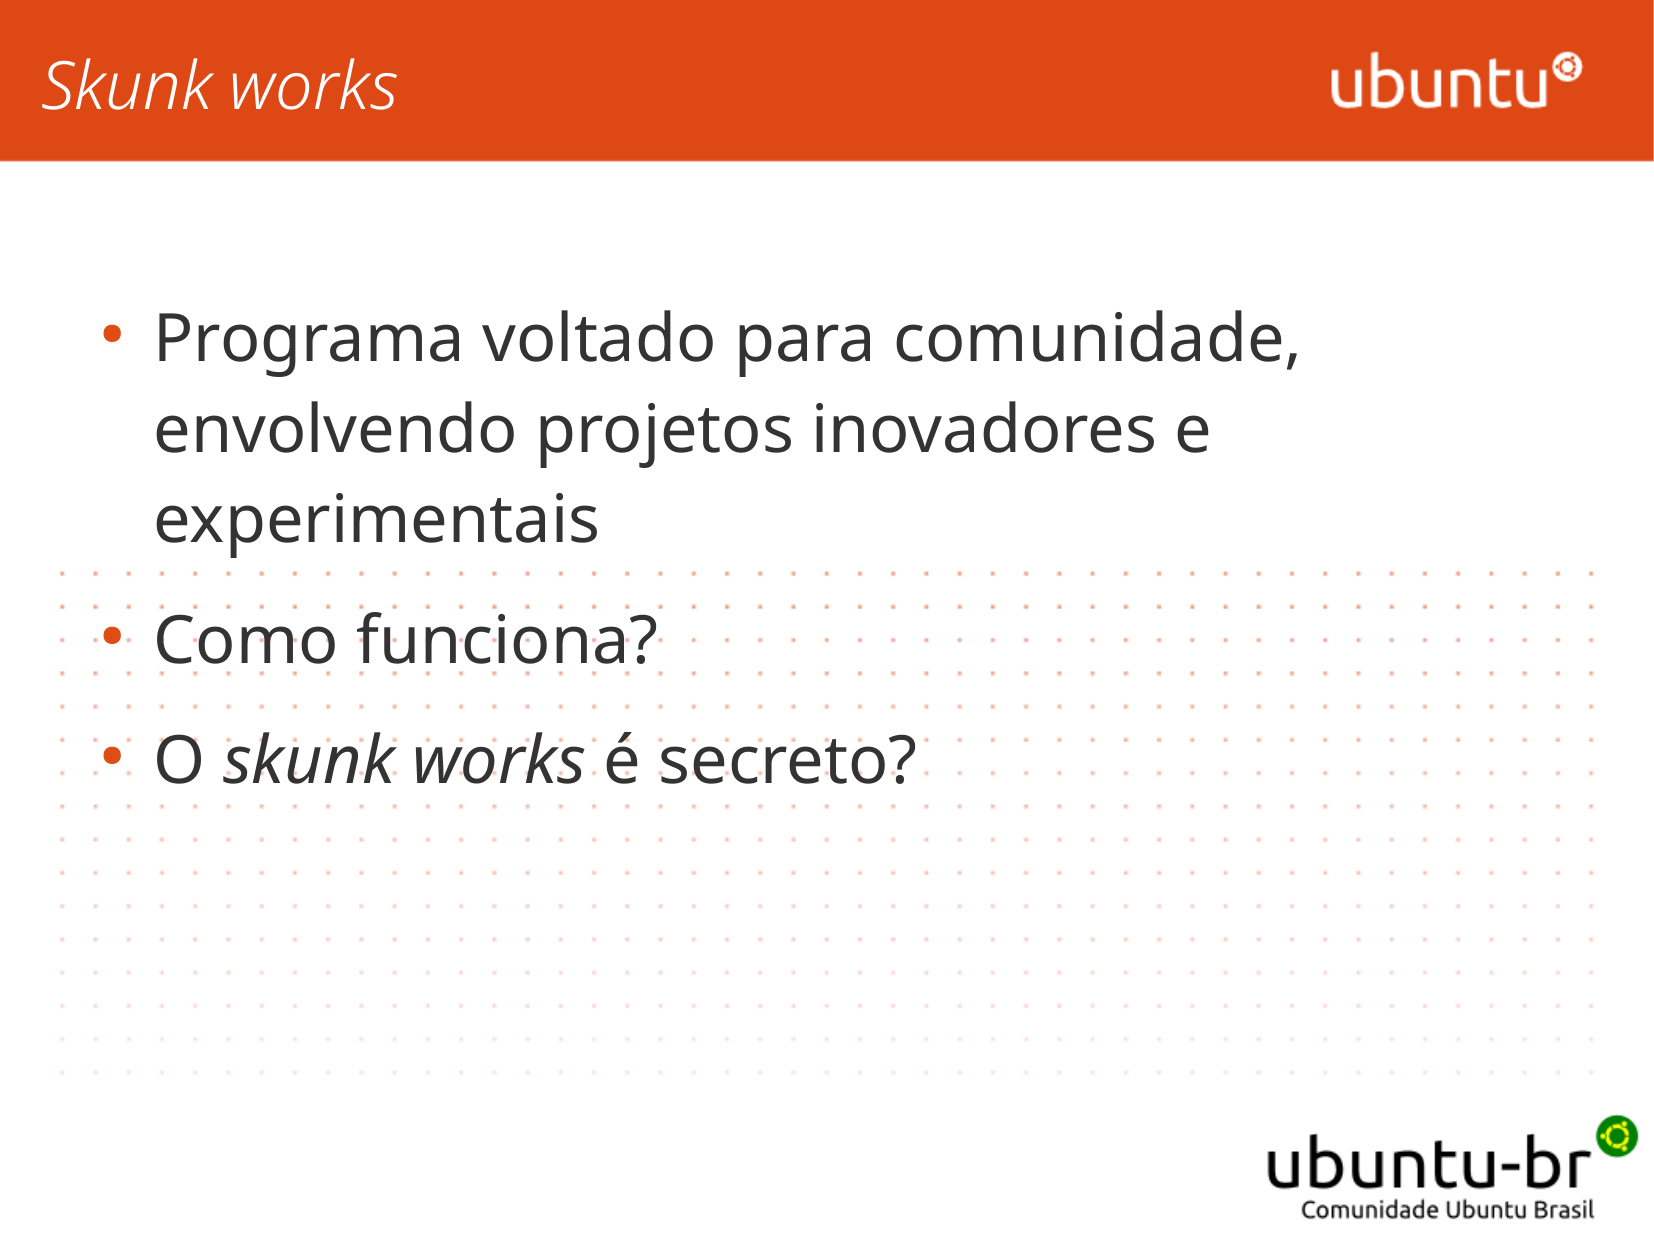

# Skunk works
Programa voltado para comunidade, envolvendo projetos inovadores e experimentais
Como funciona?
O skunk works é secreto?